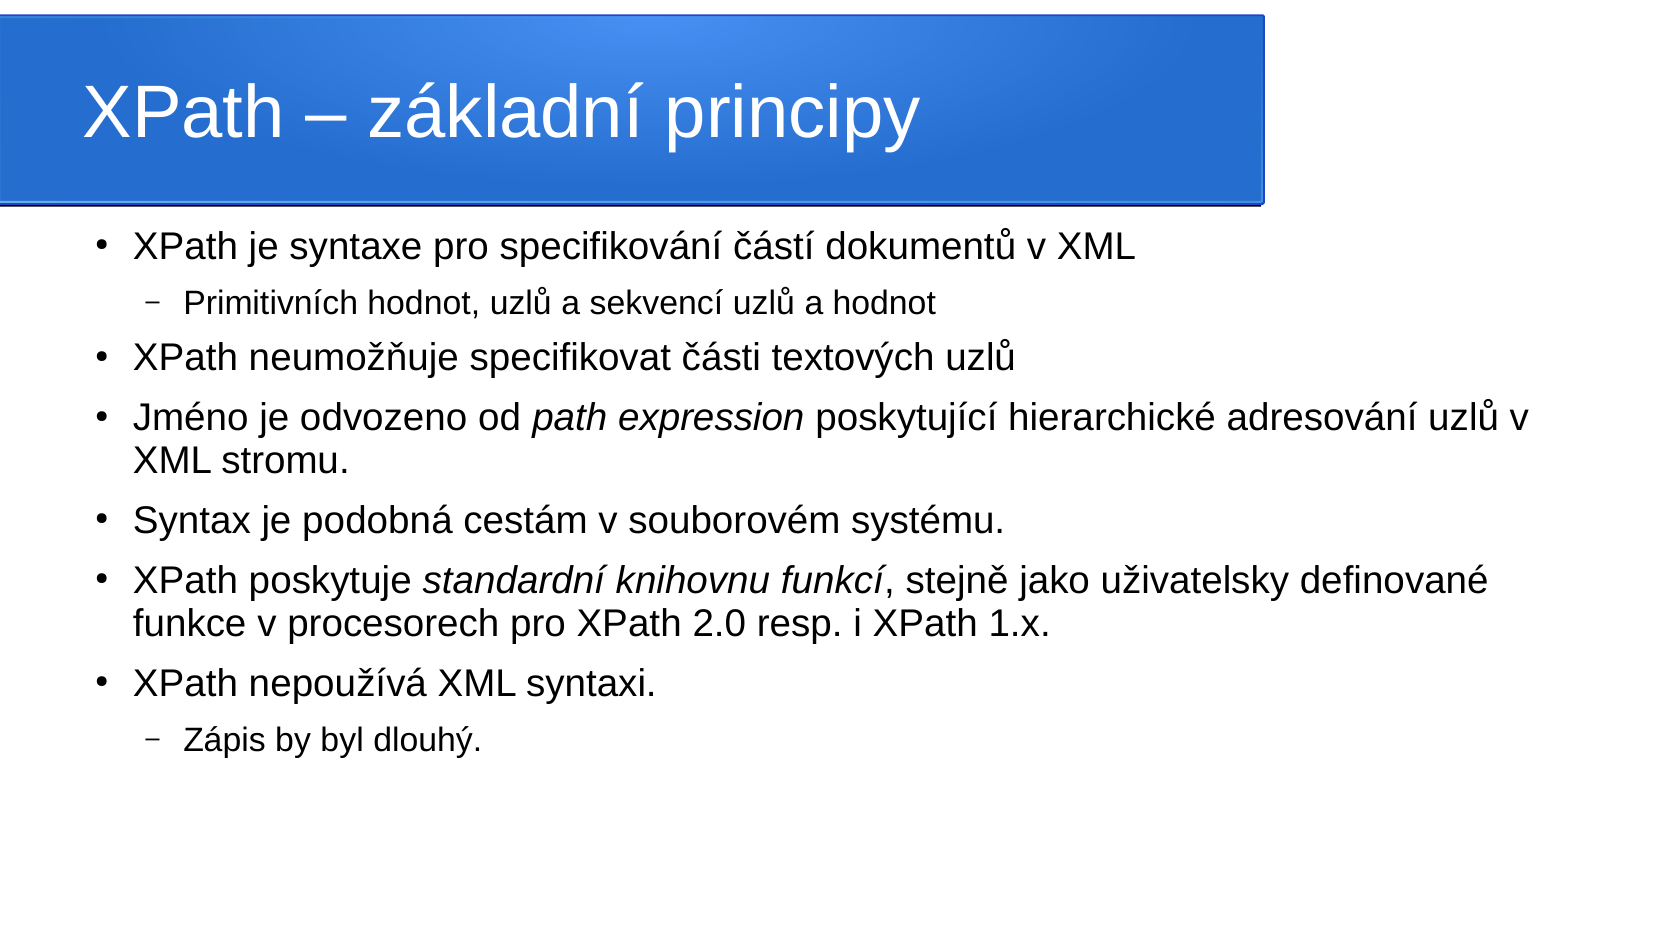

# XPath – základní principy
XPath je syntaxe pro specifikování částí dokumentů v XML
Primitivních hodnot, uzlů a sekvencí uzlů a hodnot
XPath neumožňuje specifikovat části textových uzlů
Jméno je odvozeno od path expression poskytující hierarchické adresování uzlů v XML stromu.
Syntax je podobná cestám v souborovém systému.
XPath poskytuje standardní knihovnu funkcí, stejně jako uživatelsky definované funkce v procesorech pro XPath 2.0 resp. i XPath 1.x.
XPath nepoužívá XML syntaxi.
Zápis by byl dlouhý.